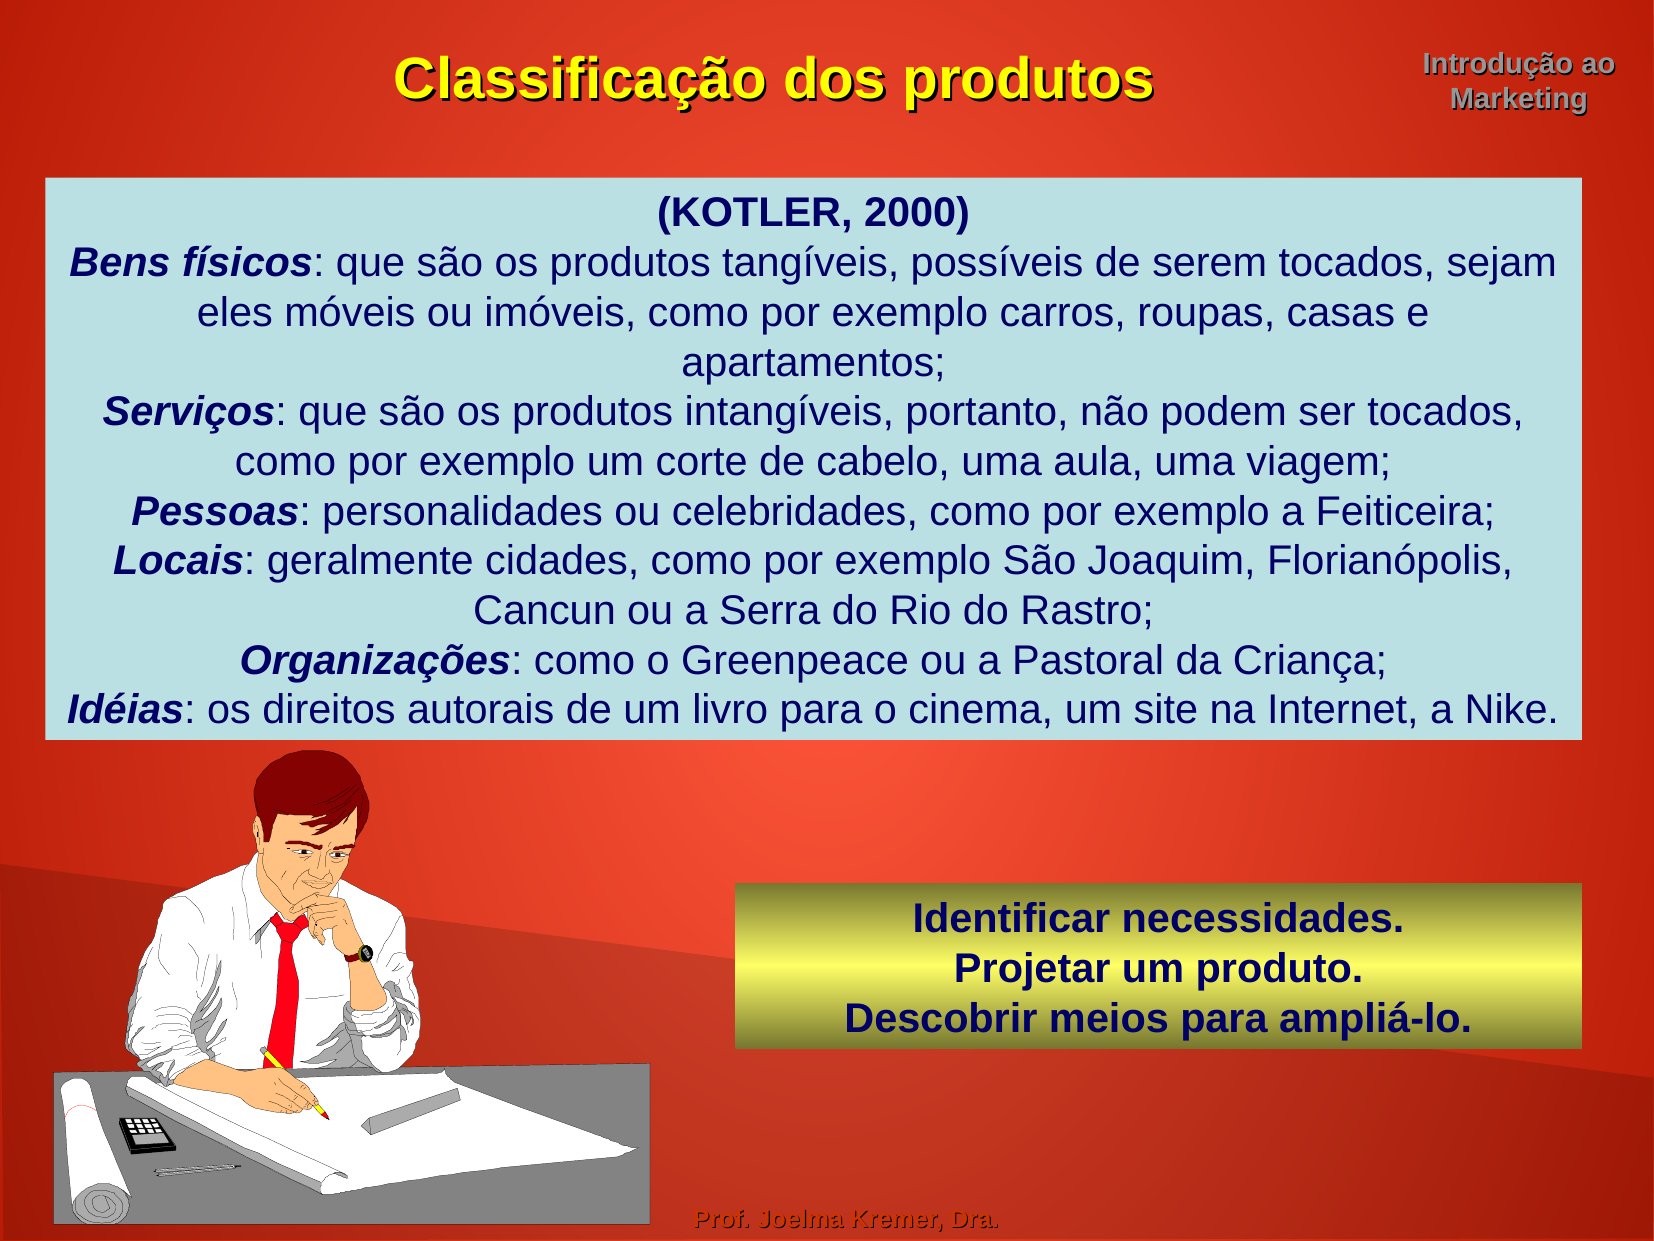

# Introdução ao Marketing
Classificação dos produtos
(KOTLER, 2000)
Bens físicos: que são os produtos tangíveis, possíveis de serem tocados, sejam eles móveis ou imóveis, como por exemplo carros, roupas, casas e apartamentos;
Serviços: que são os produtos intangíveis, portanto, não podem ser tocados, como por exemplo um corte de cabelo, uma aula, uma viagem;
Pessoas: personalidades ou celebridades, como por exemplo a Feiticeira;
Locais: geralmente cidades, como por exemplo São Joaquim, Florianópolis, Cancun ou a Serra do Rio do Rastro;
Organizações: como o Greenpeace ou a Pastoral da Criança;
Idéias: os direitos autorais de um livro para o cinema, um site na Internet, a Nike.
Identificar necessidades.
Projetar um produto.
Descobrir meios para ampliá-lo.
Prof. Joelma Kremer, Dra.